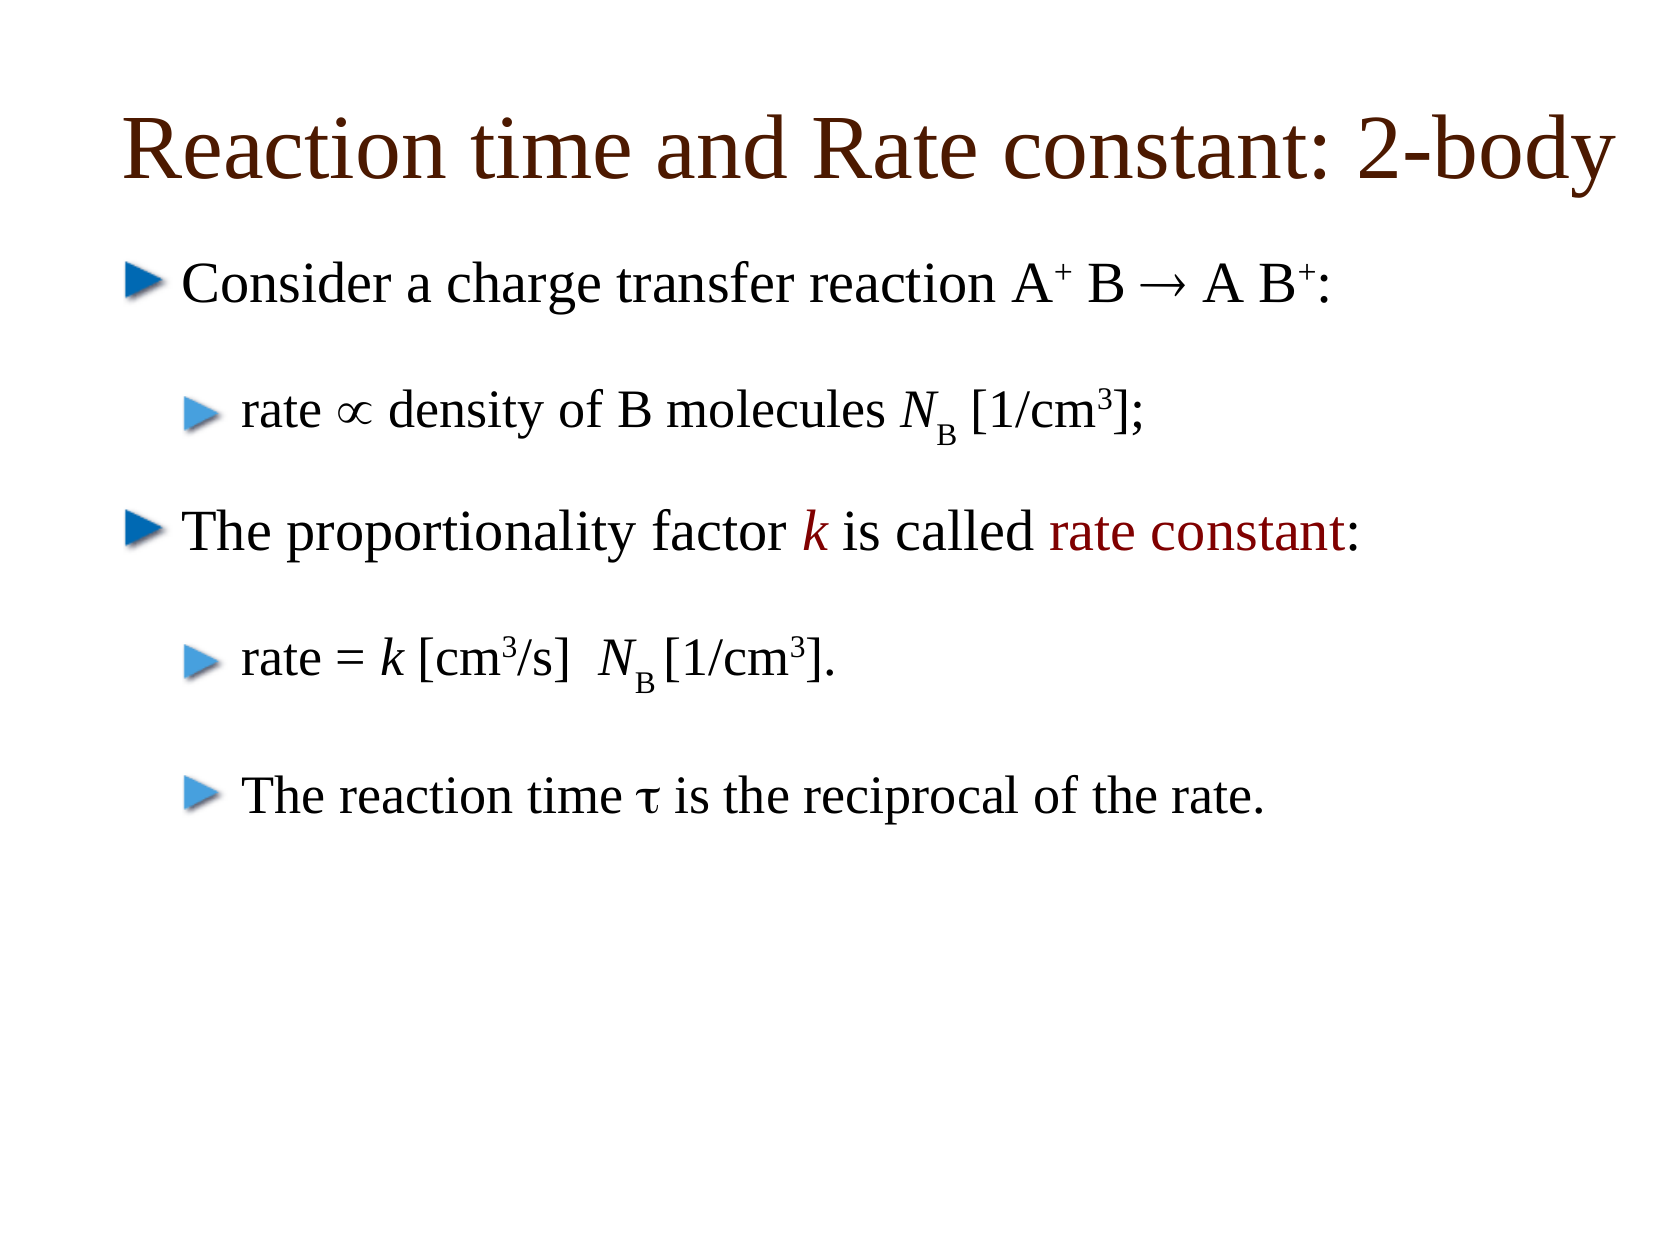

# Reaction time and Rate constant: 2-body
Consider a charge transfer reaction A+ B  A B+:
rate  density of B molecules NB [1/cm3];
The proportionality factor k is called rate constant:
rate = k [cm3/s] NB [1/cm3].
The reaction time τ is the reciprocal of the rate.